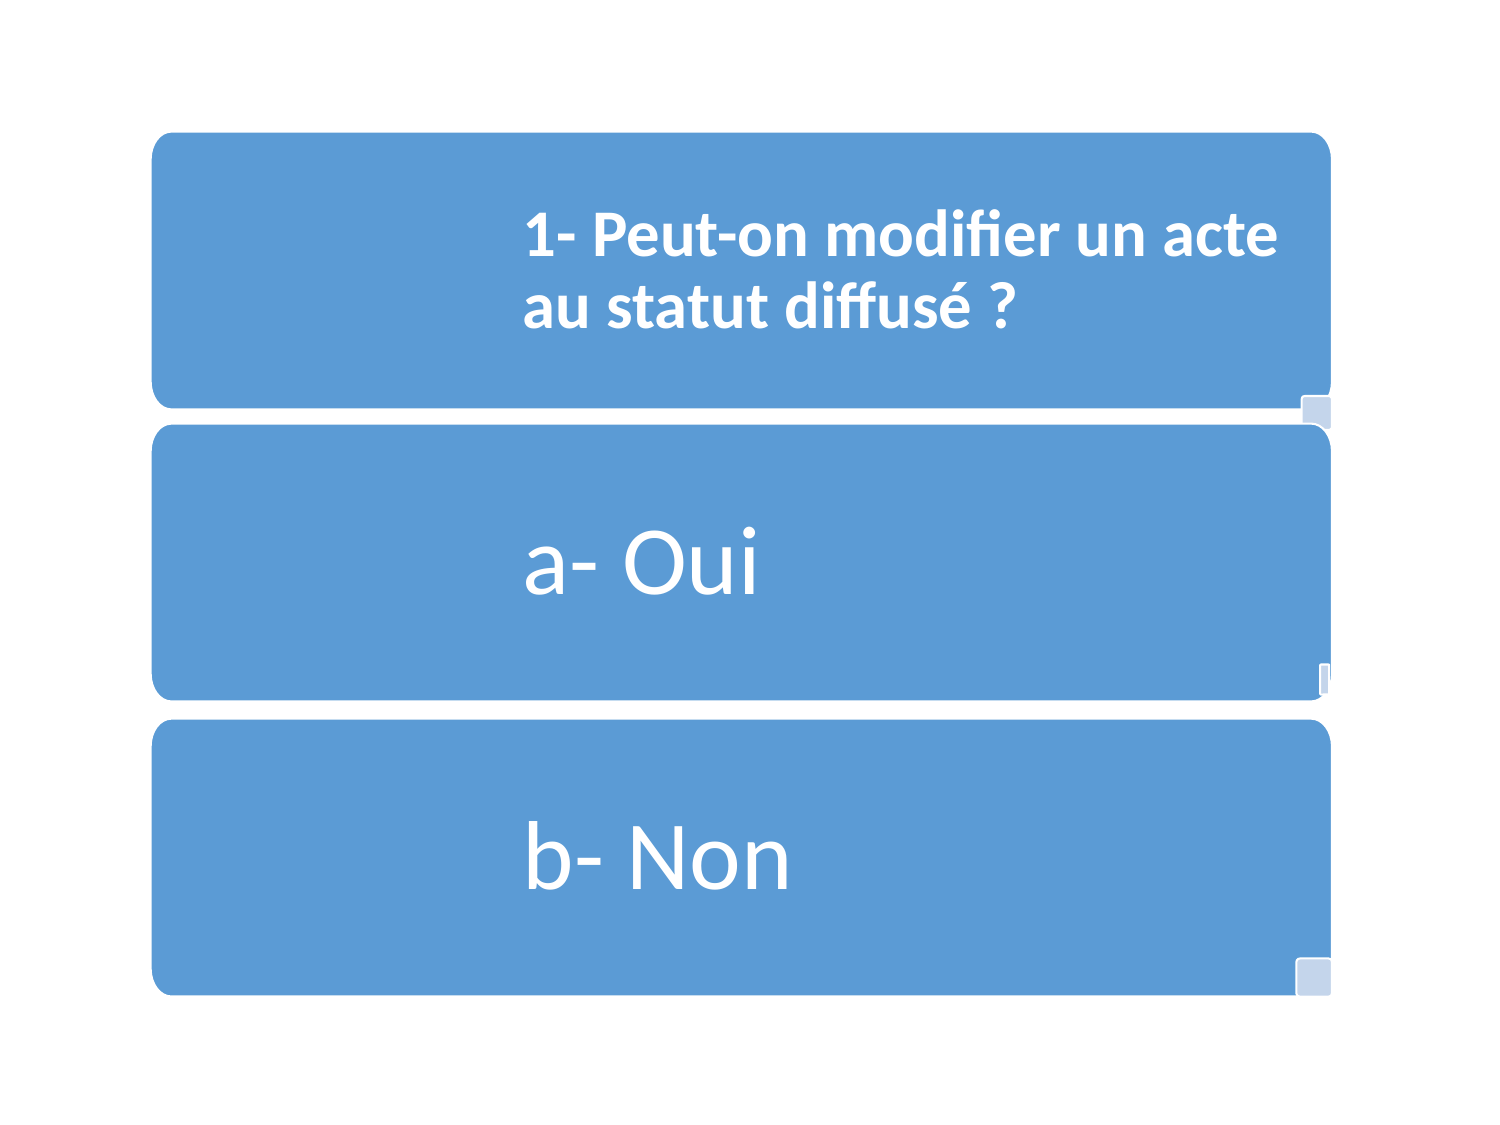

1- Peut-on modifier un acte au statut diffusé ?
a- Oui
b- Non